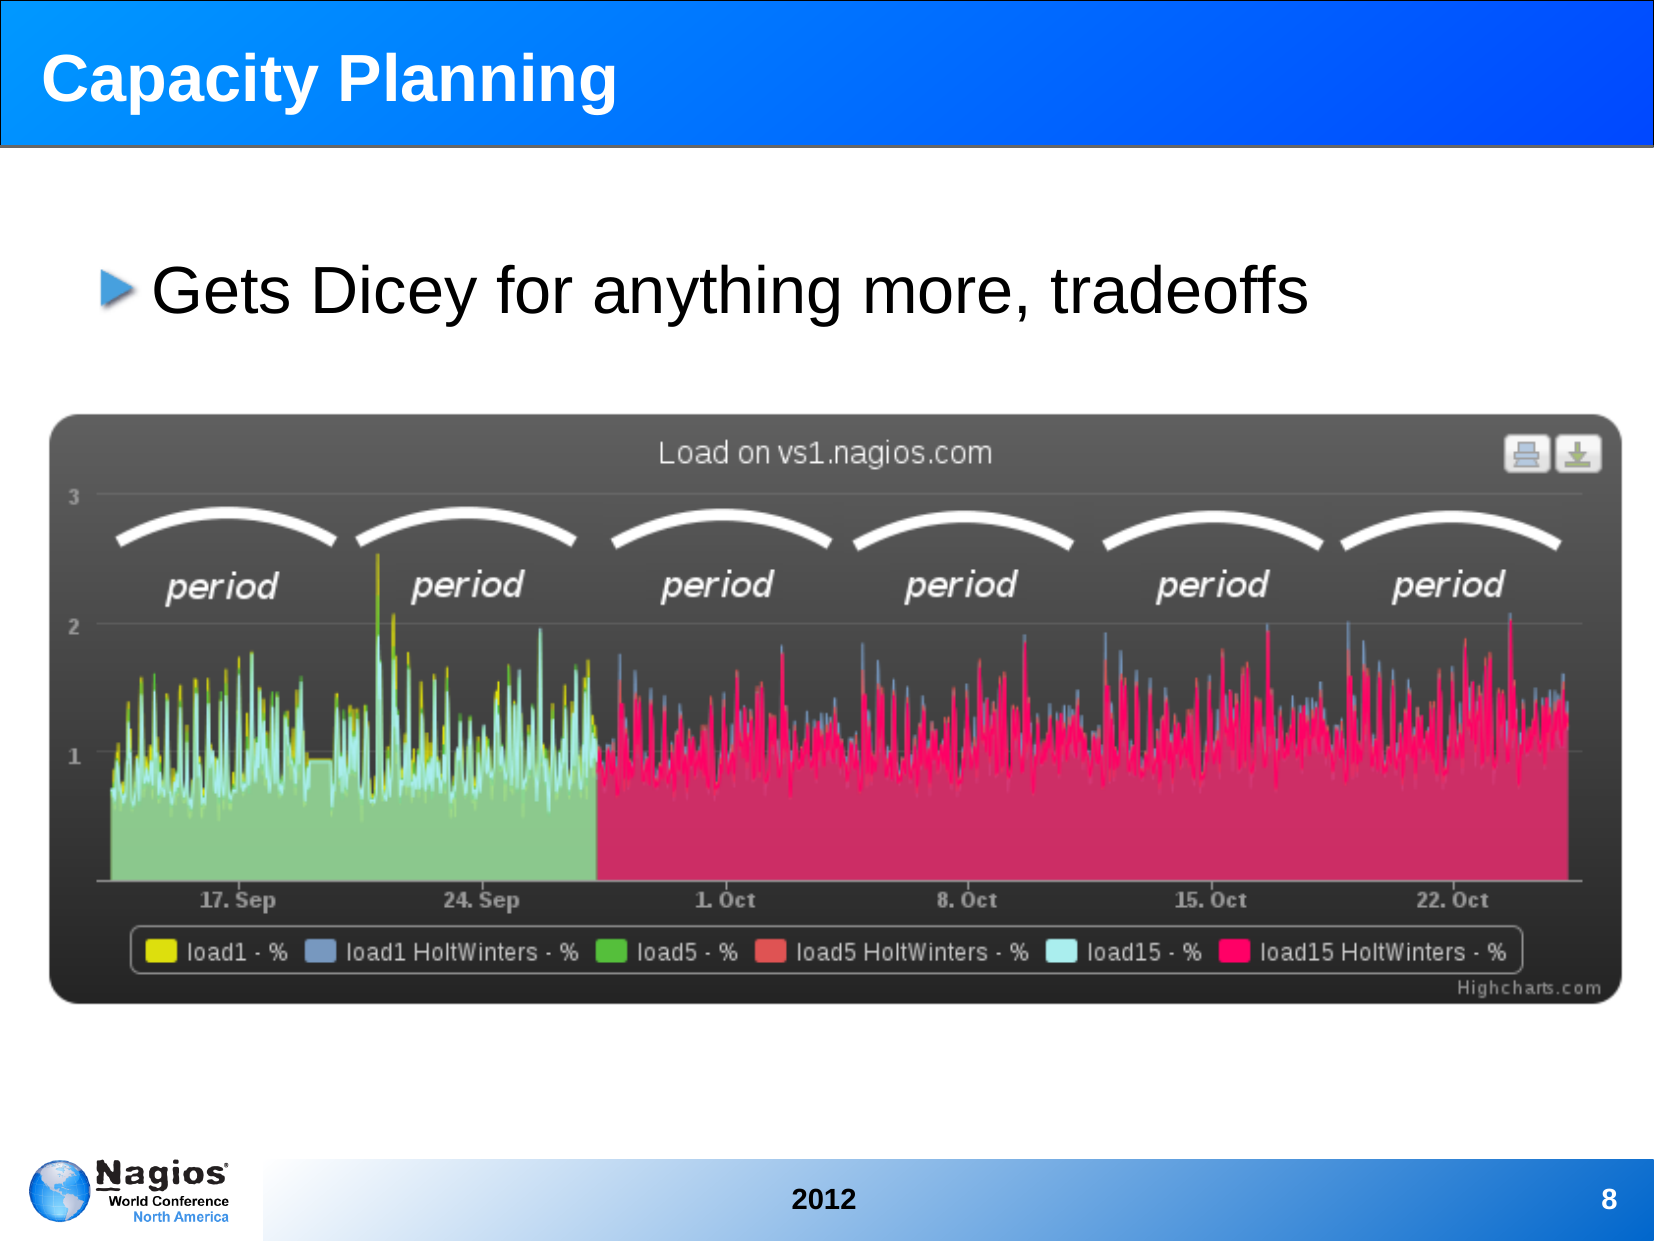

# Capacity Planning
Gets Dicey for anything more, tradeoffs
2011
8